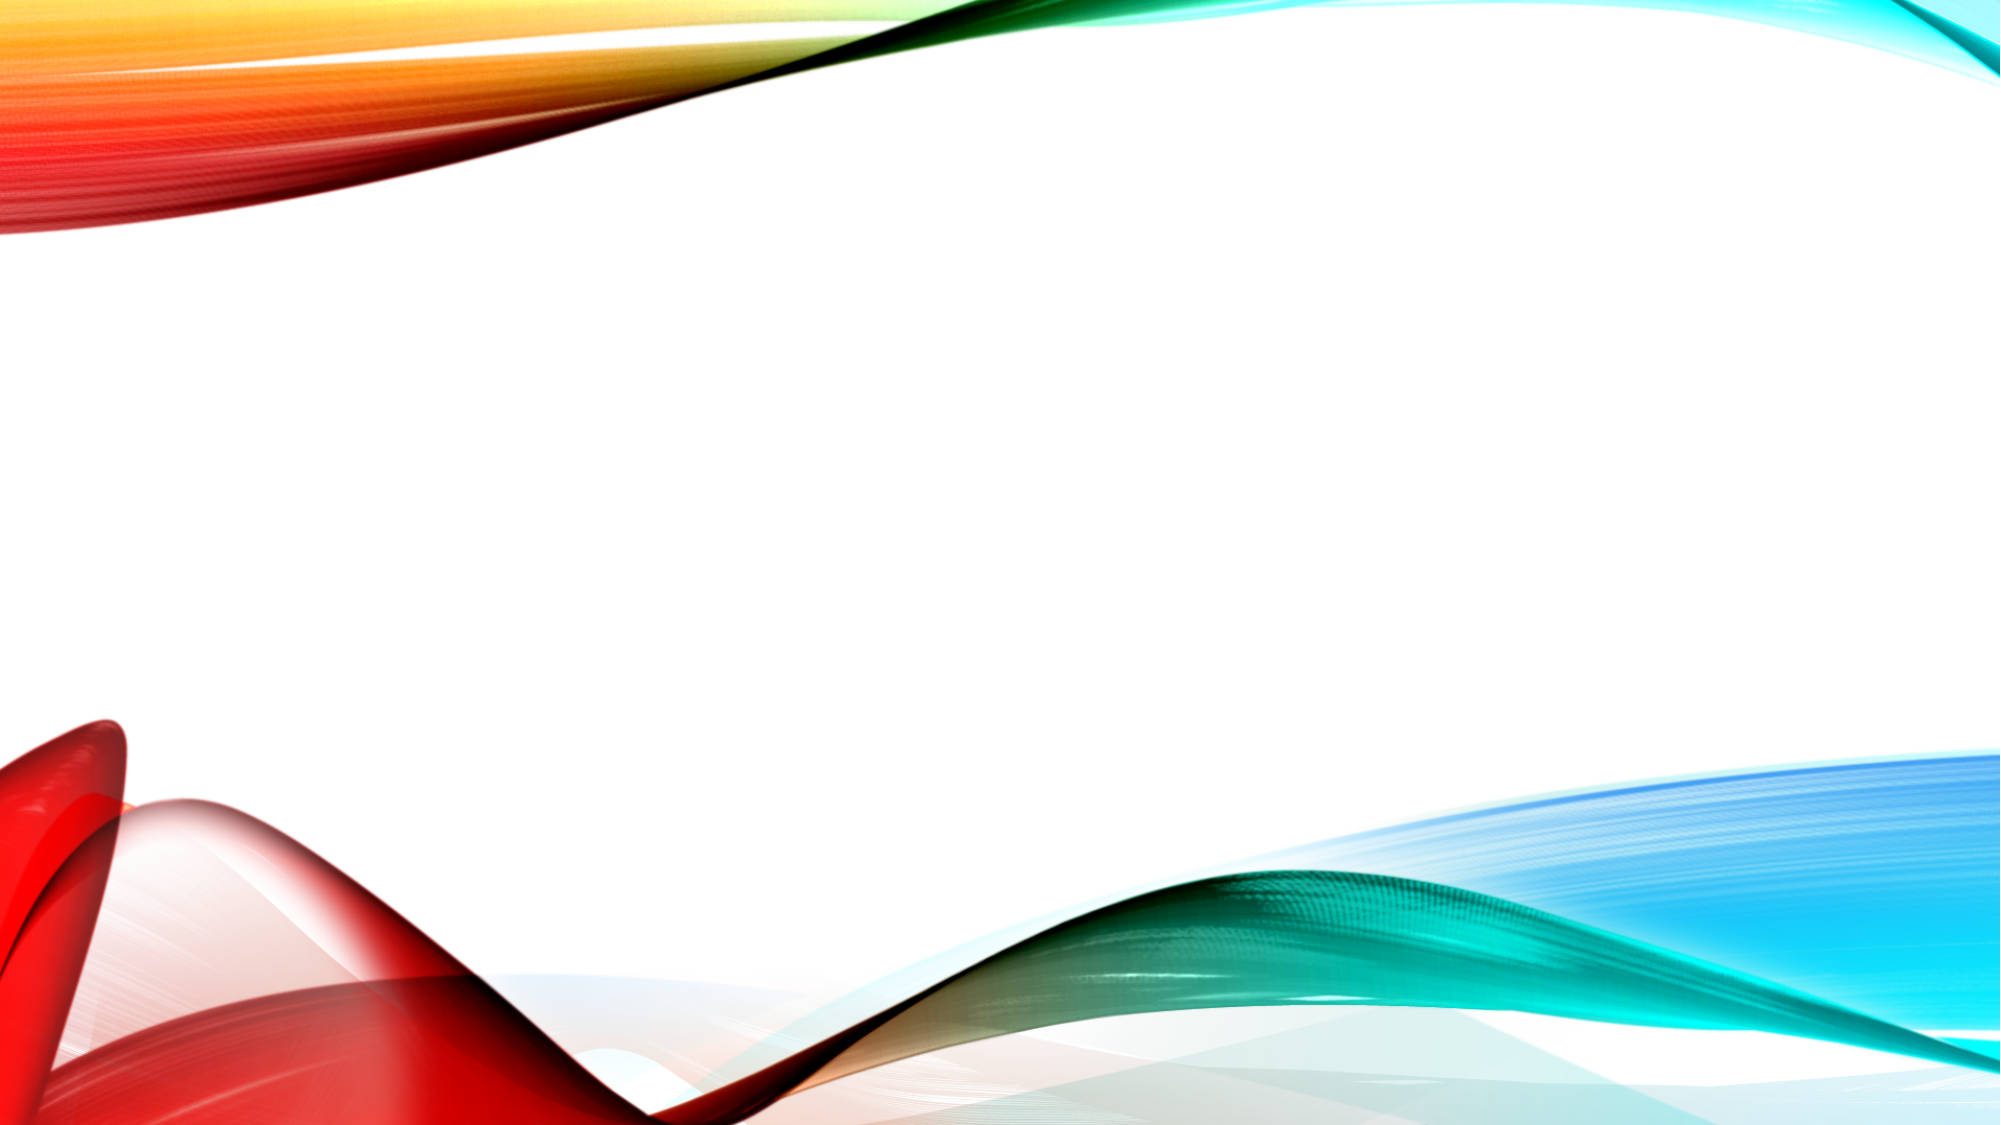

# LIX Liceum Mistrzostwa Sportowego im. Janusza Kusocińskiego Warszawa